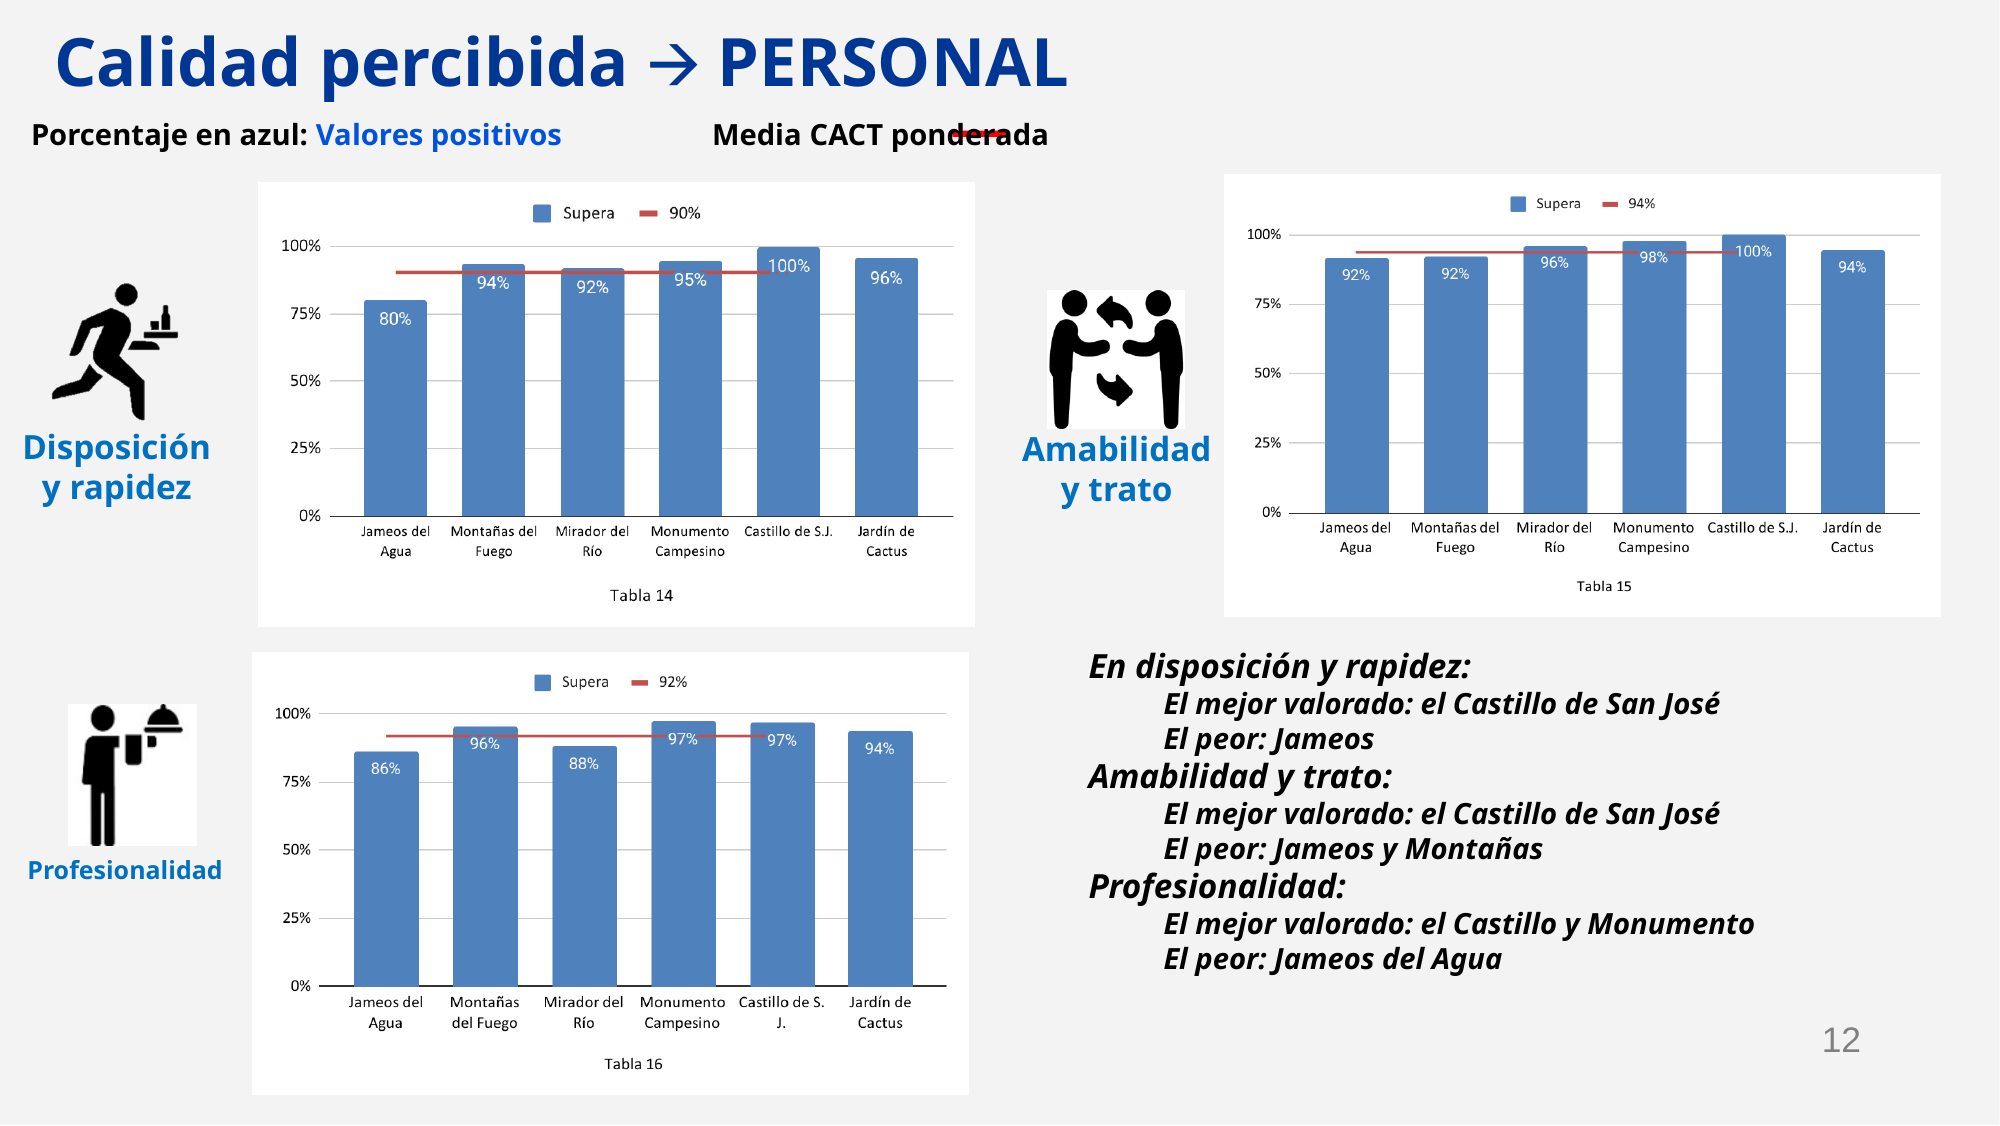

Calidad percibida 🡪 PERSONAL
 Porcentaje en azul: Valores positivos Media CACT ponderada
Disposición y rapidez
Amabilidad y trato
En disposición y rapidez:
El mejor valorado: el Castillo de San José
El peor: Jameos
Amabilidad y trato:
El mejor valorado: el Castillo de San José
El peor: Jameos y Montañas
Profesionalidad:
El mejor valorado: el Castillo y Monumento
El peor: Jameos del Agua
Profesionalidad